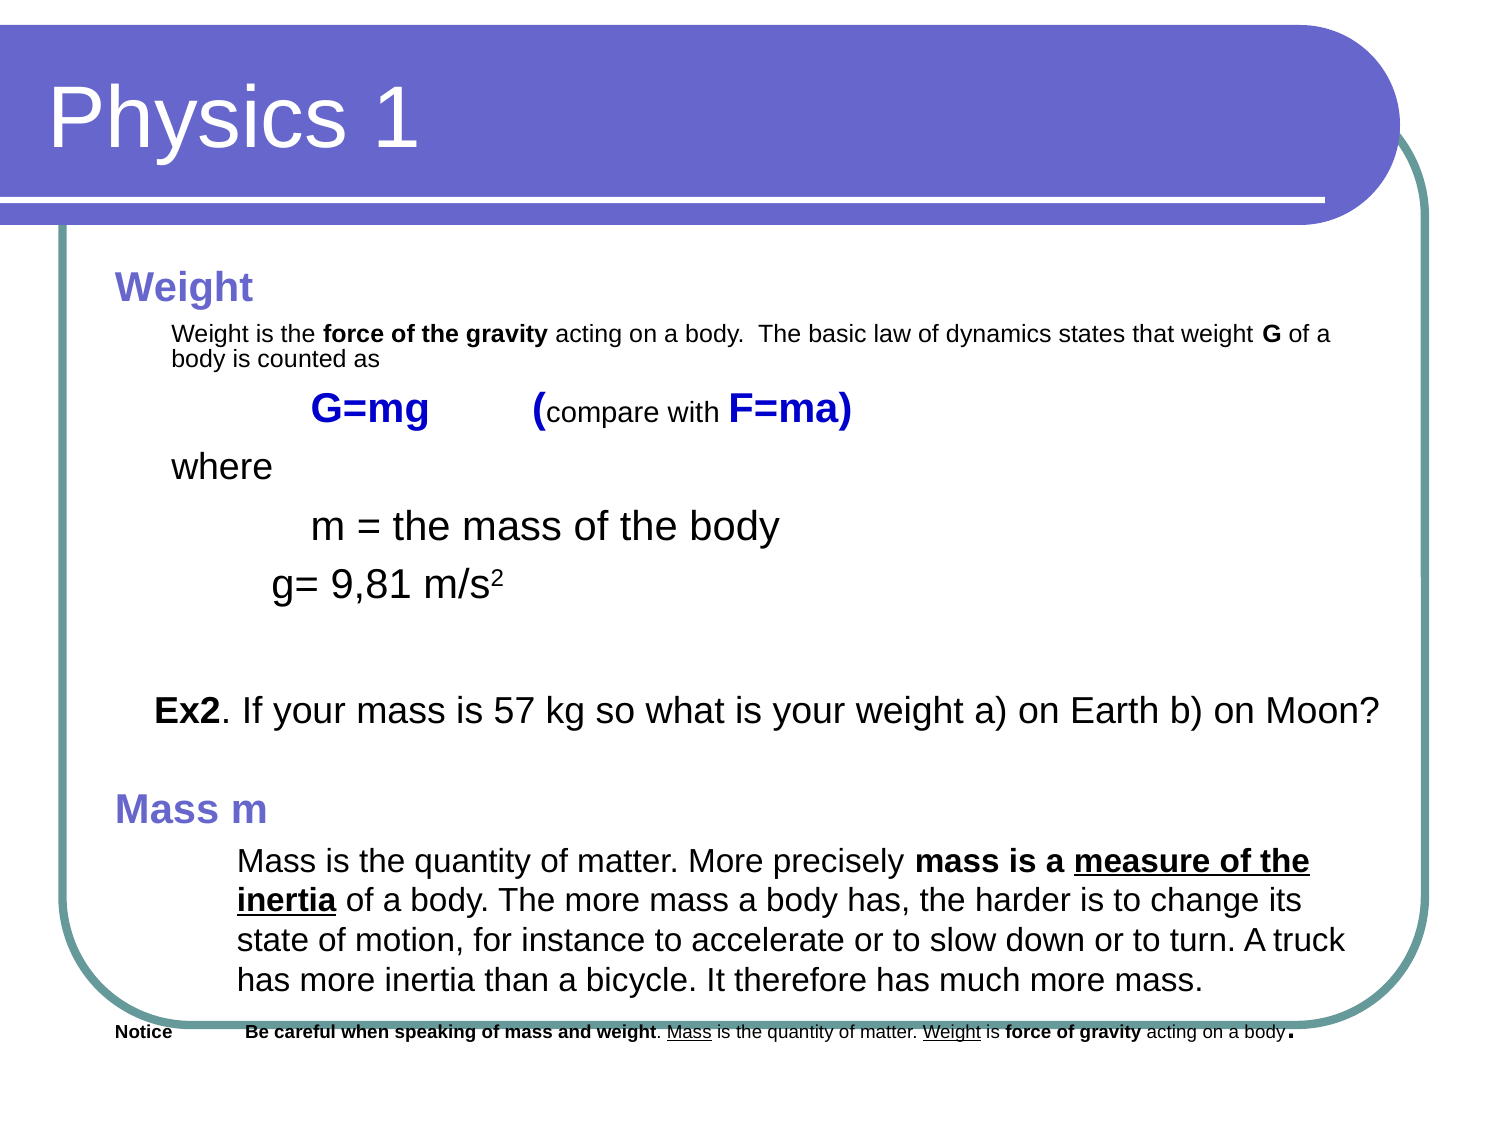

# Physics 1
Weight
	Weight is the force of the gravity acting on a body. The basic law of dynamics states that weight G of a body is counted as
		G=mg 		(compare with F=ma)
	where
		m = the mass of the body
 g= 9,81 m/s2
Ex2. If your mass is 57 kg so what is your weight a) on Earth b) on Moon?
Mass m
	Mass is the quantity of matter. More precisely mass is a measure of the inertia of a body. The more mass a body has, the harder is to change its state of motion, for instance to accelerate or to slow down or to turn. A truck has more inertia than a bicycle. It therefore has much more mass.
Notice	Be careful when speaking of mass and weight. Mass is the quantity of matter. Weight is force of gravity acting on a body.